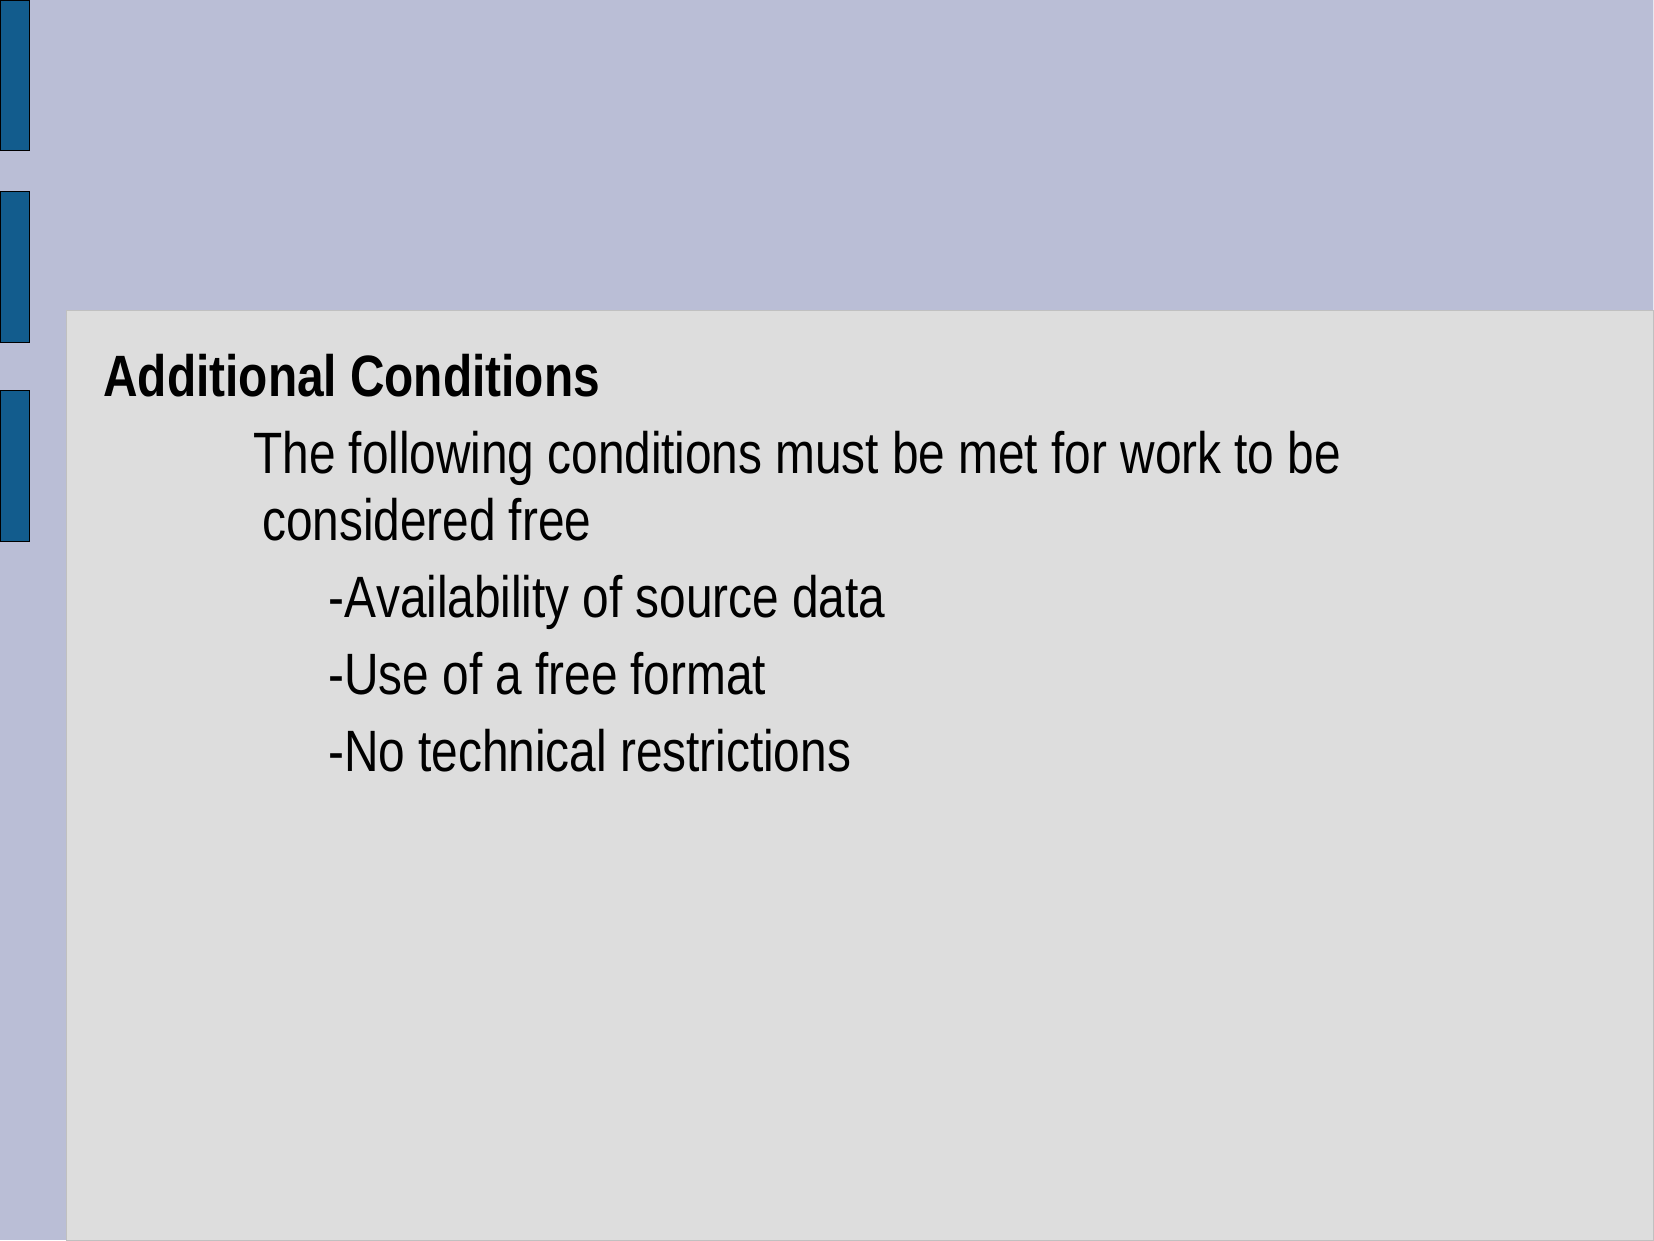

Additional Conditions
		The following conditions must be met for work to be considered free
			-Availability of source data
			-Use of a free format
			-No technical restrictions